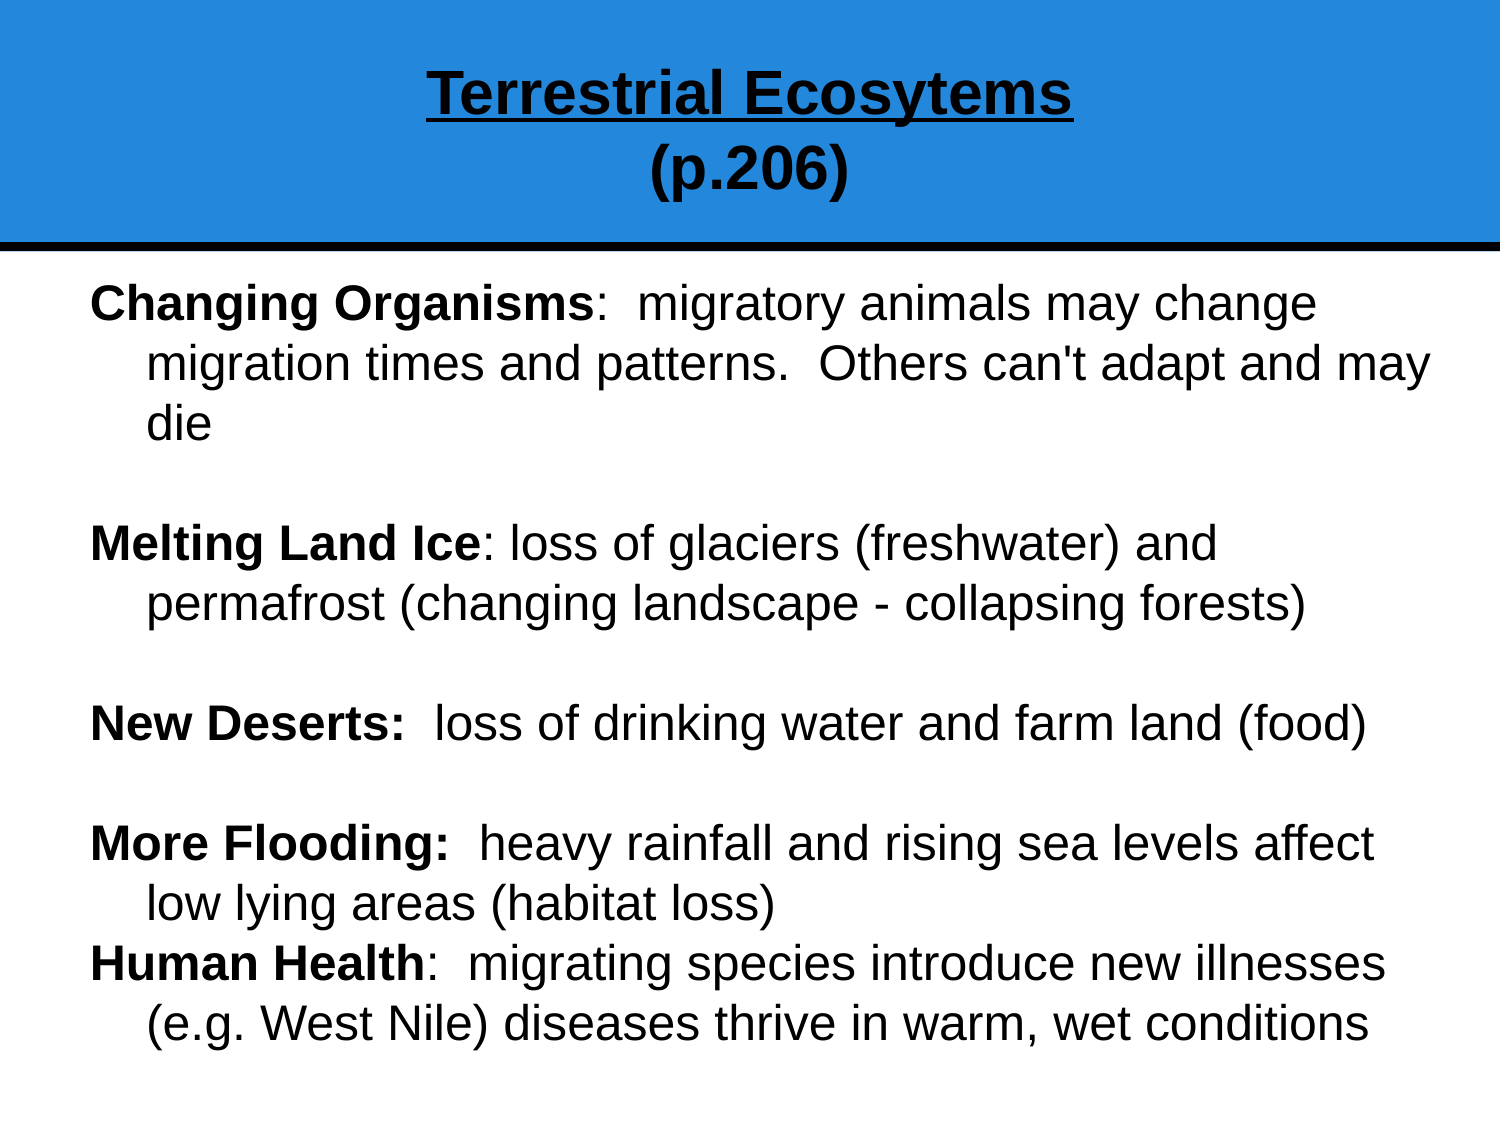

Terrestrial Ecosytems
(p.206)
Changing Organisms: migratory animals may change migration times and patterns. Others can't adapt and may die
Melting Land Ice: loss of glaciers (freshwater) and permafrost (changing landscape - collapsing forests)
New Deserts: loss of drinking water and farm land (food)
More Flooding: heavy rainfall and rising sea levels affect low lying areas (habitat loss)
Human Health: migrating species introduce new illnesses (e.g. West Nile) diseases thrive in warm, wet conditions